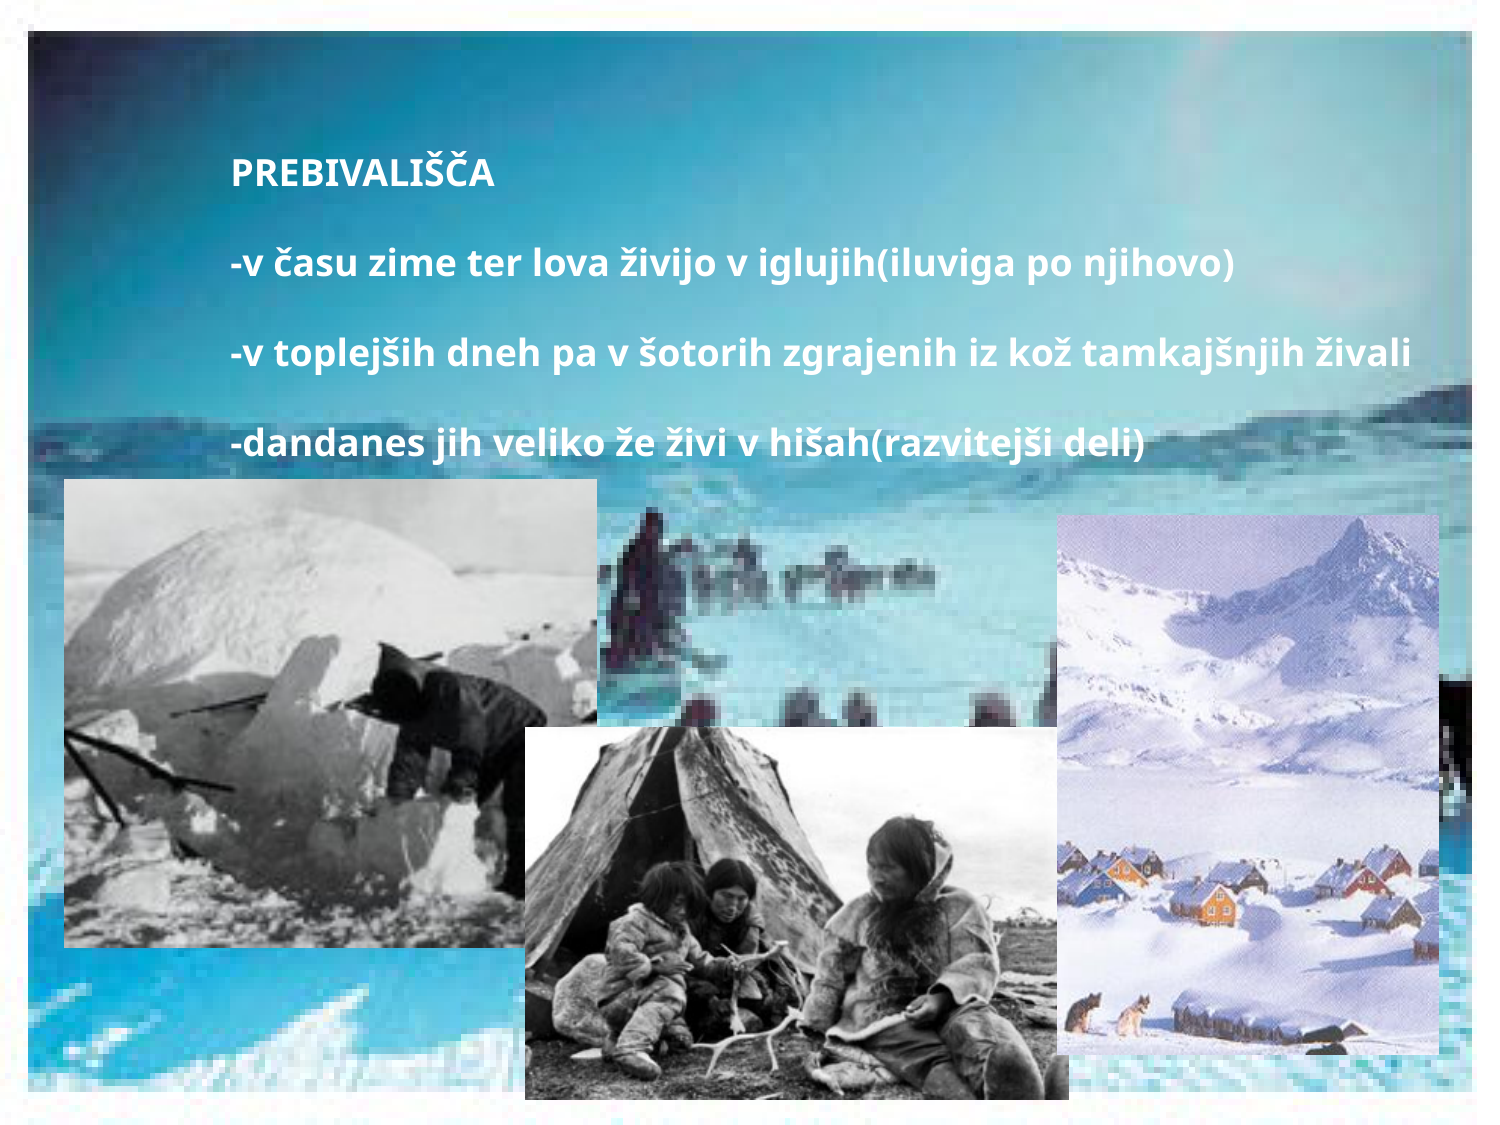

PREBIVALIŠČA
-v času zime ter lova živijo v iglujih(iluviga po njihovo)
-v toplejših dneh pa v šotorih zgrajenih iz kož tamkajšnjih živali
-dandanes jih veliko že živi v hišah(razvitejši deli)